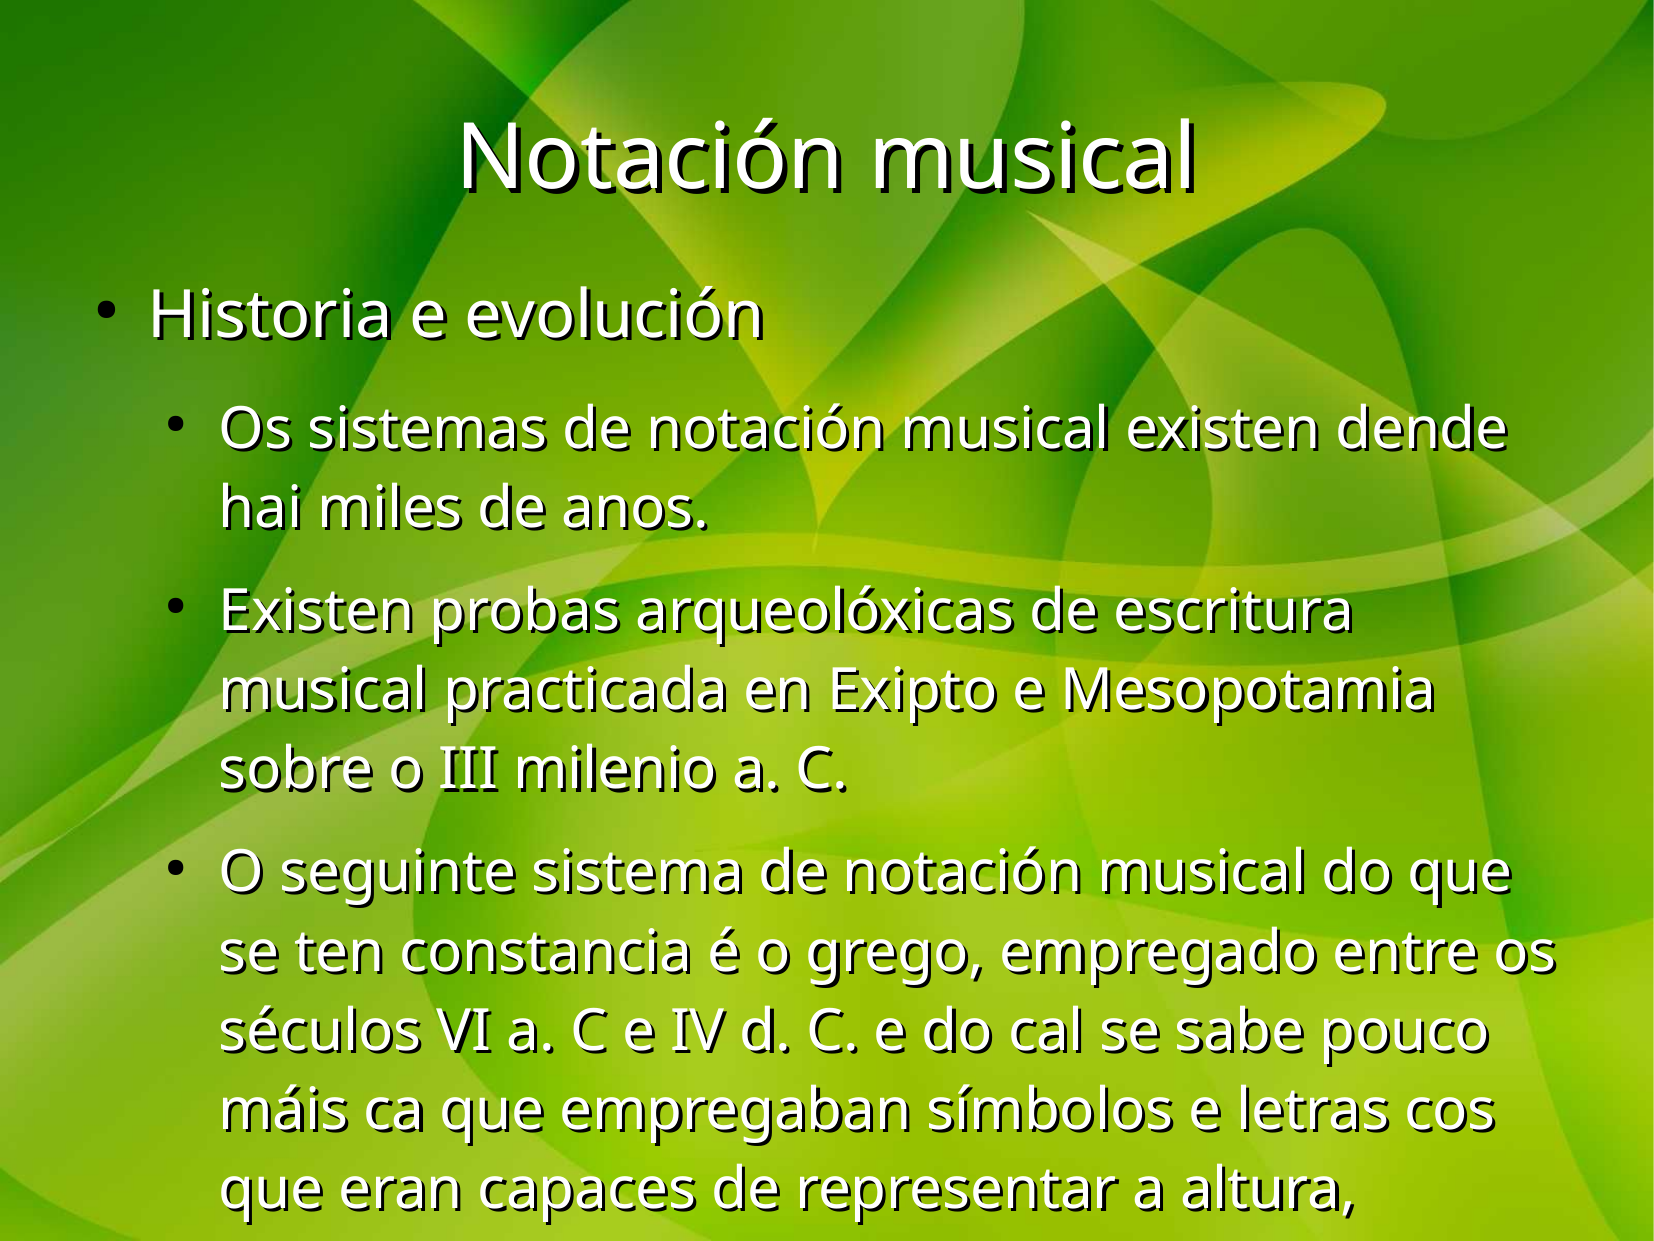

# Notación musical
Historia e evolución
Os sistemas de notación musical existen dende hai miles de anos.
Existen probas arqueolóxicas de escritura musical practicada en Exipto e Mesopotamia sobre o III milenio a. C.
O seguinte sistema de notación musical do que se ten constancia é o grego, empregado entre os séculos VI a. C e IV d. C. e do cal se sabe pouco máis ca que empregaban símbolos e letras cos que eran capaces de representar a altura, duración e harmonía das súas composicións.